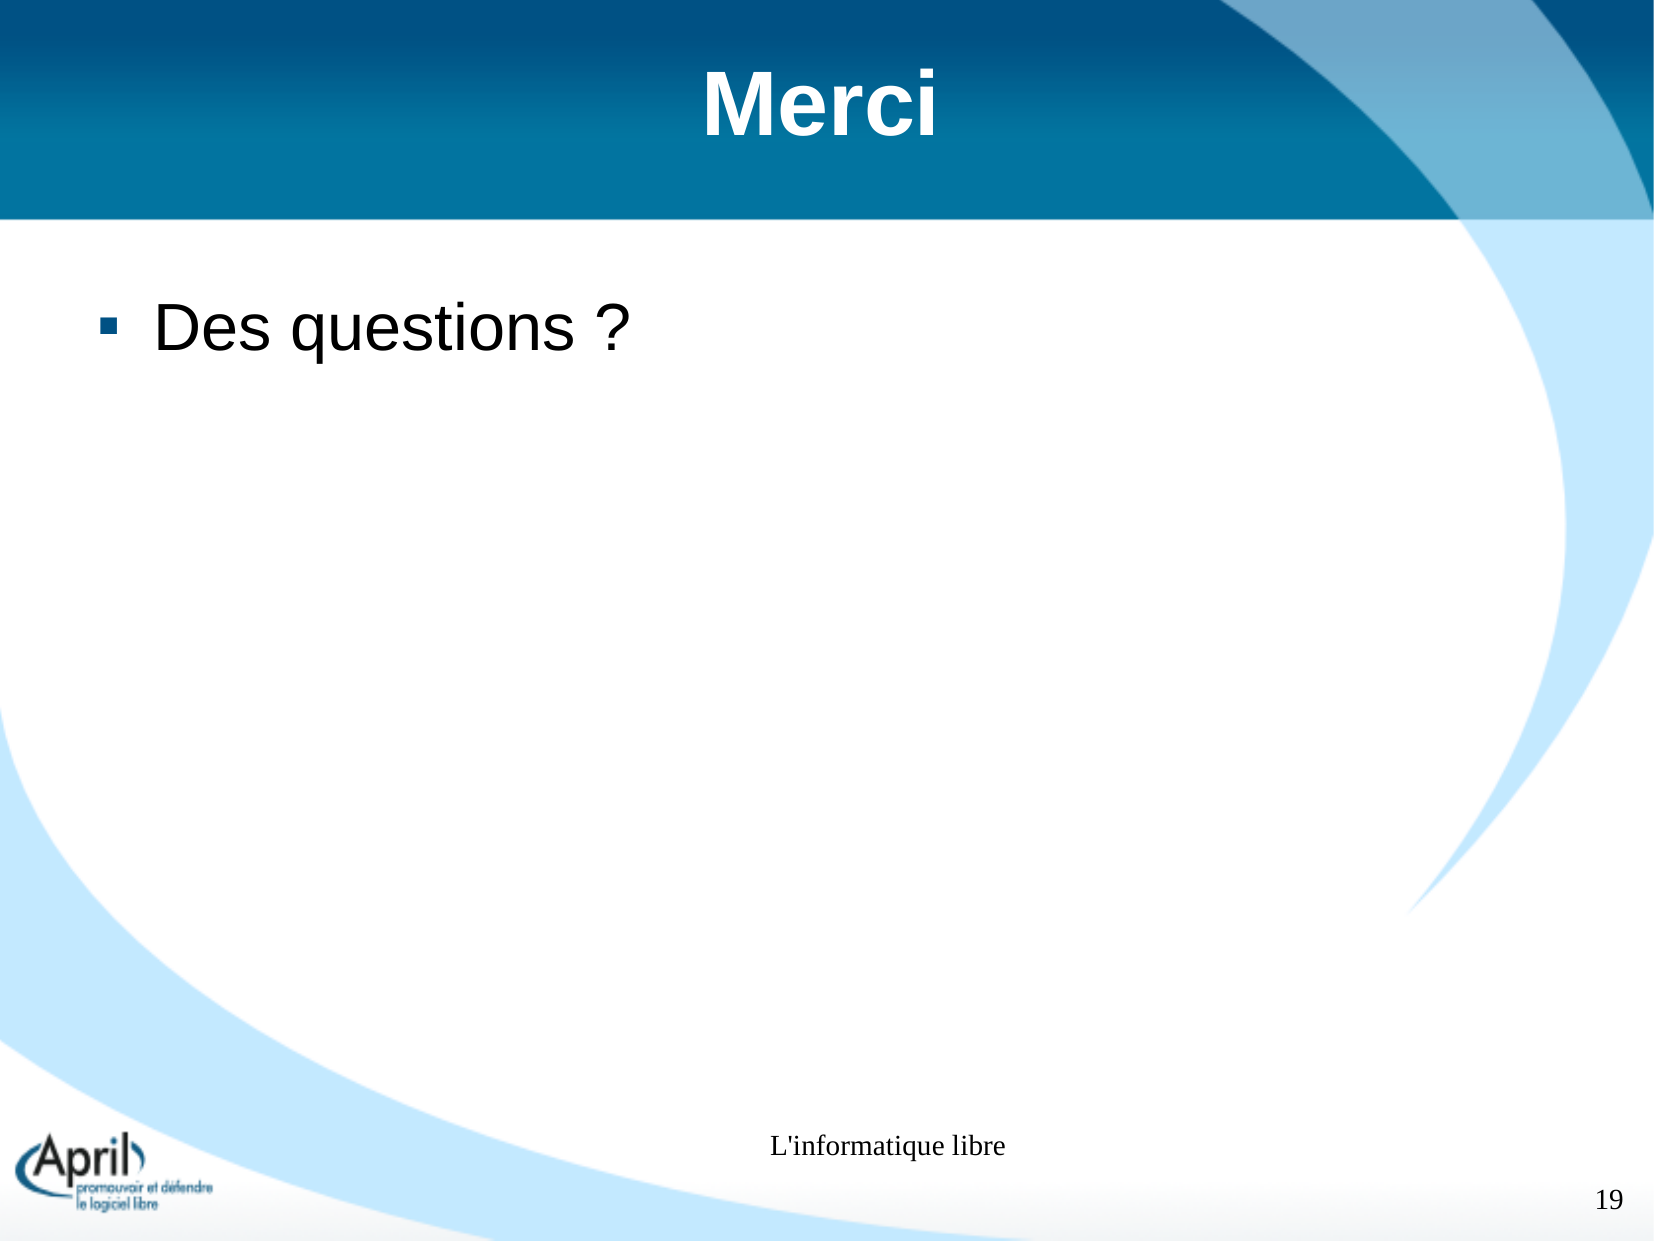

# Merci
Des questions ?
L'informatique libre
19